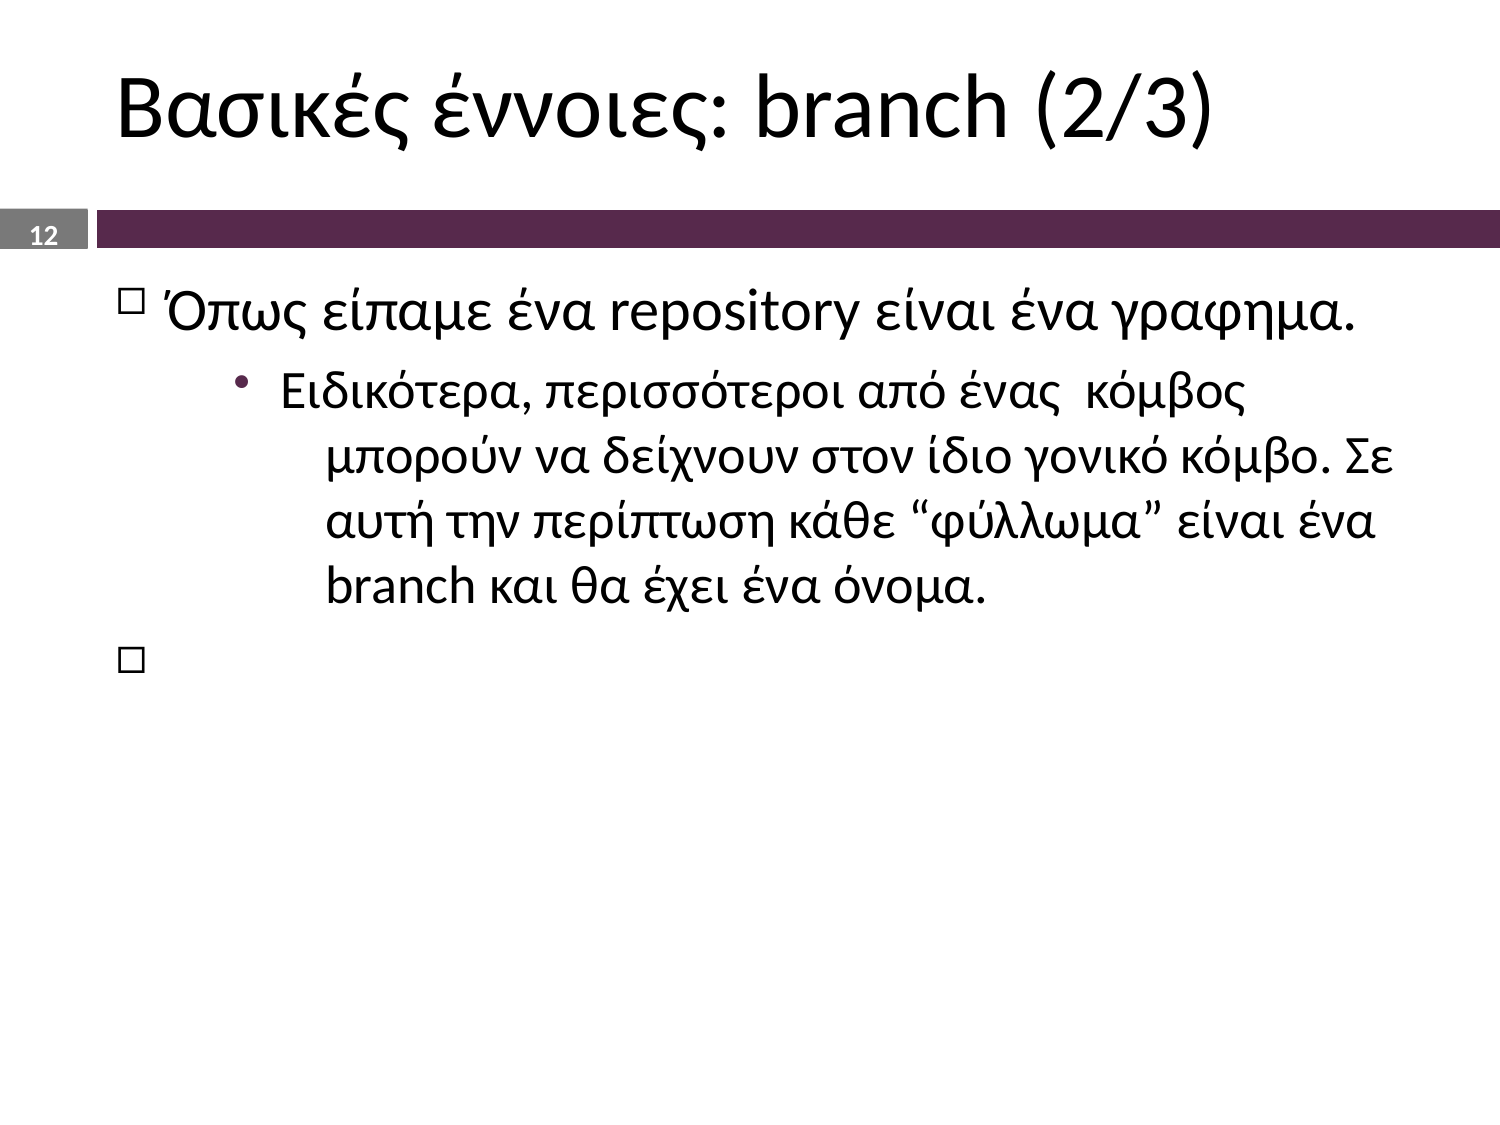

# Βασικές έννοιες: branch (2/3)
Όπως είπαμε ένα repository είναι ένα γραφημα.
Ειδικότερα, περισσότεροι από ένας κόμβος μπορούν να δείχνουν στον ίδιο γονικό κόμβο. Σε αυτή την περίπτωση κάθε “φύλλωμα” είναι ένα branch και θα έχει ένα όνομα.